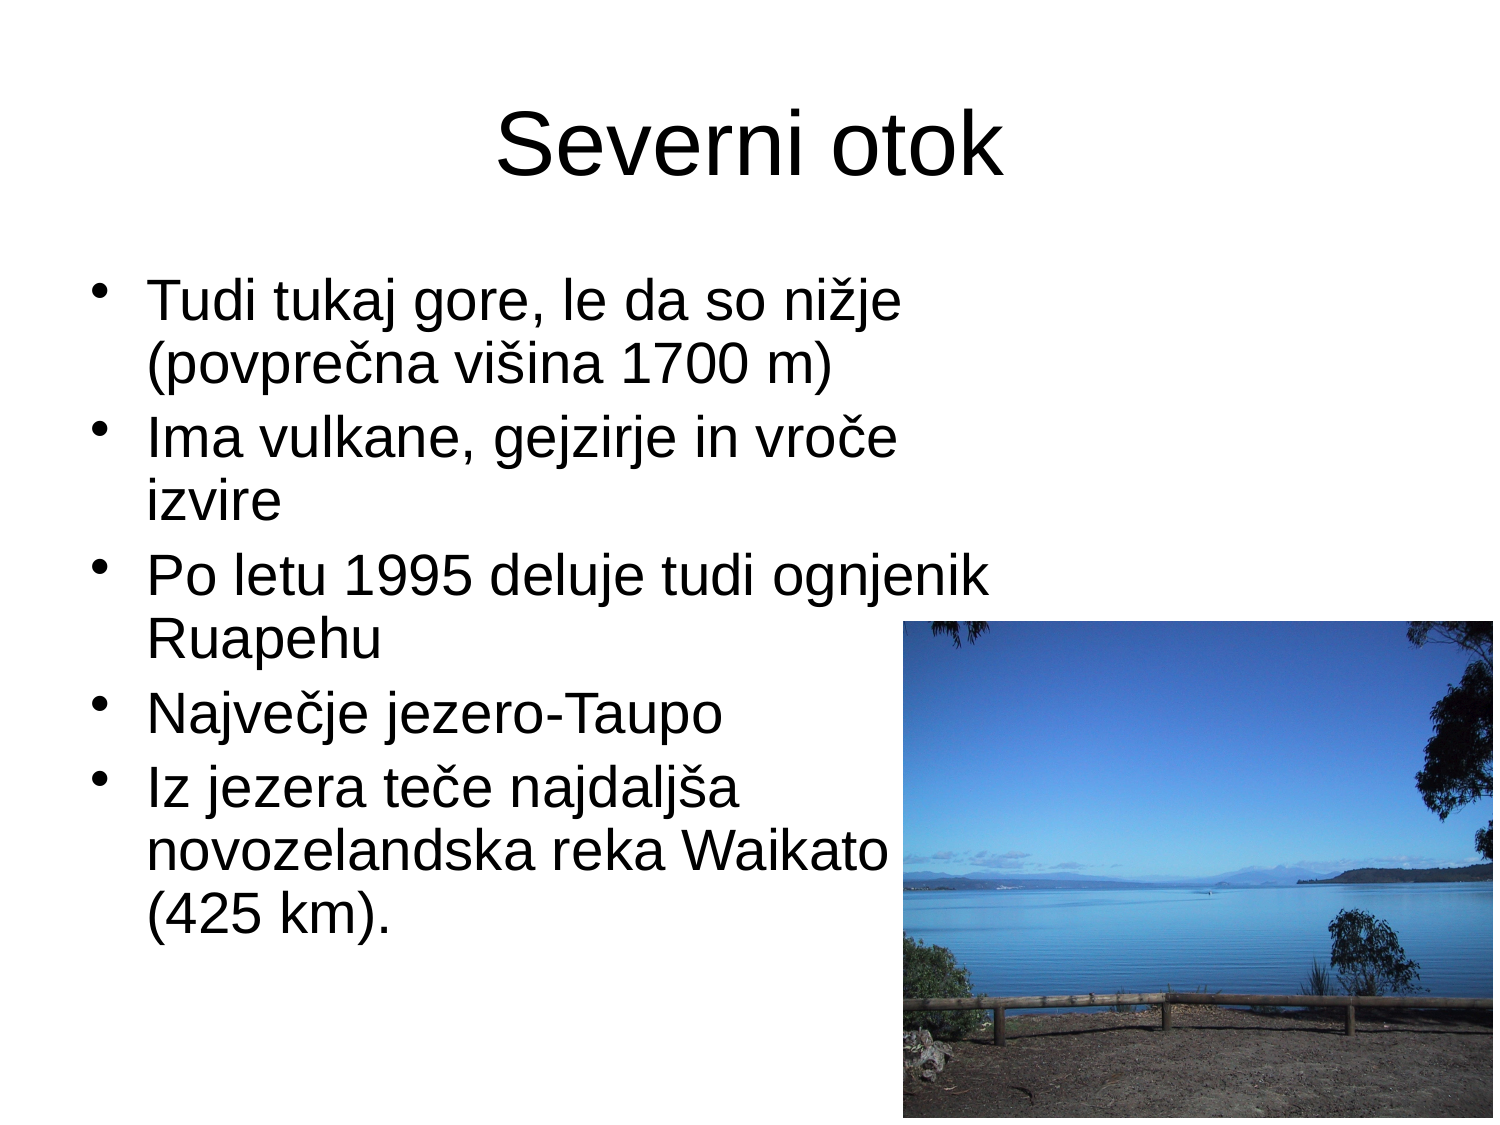

# Severni otok
Tudi tukaj gore, le da so nižje (povprečna višina 1700 m)
Ima vulkane, gejzirje in vroče izvire
Po letu 1995 deluje tudi ognjenik Ruapehu
Največje jezero-Taupo
Iz jezera teče najdaljša novozelandska reka Waikato (425 km).